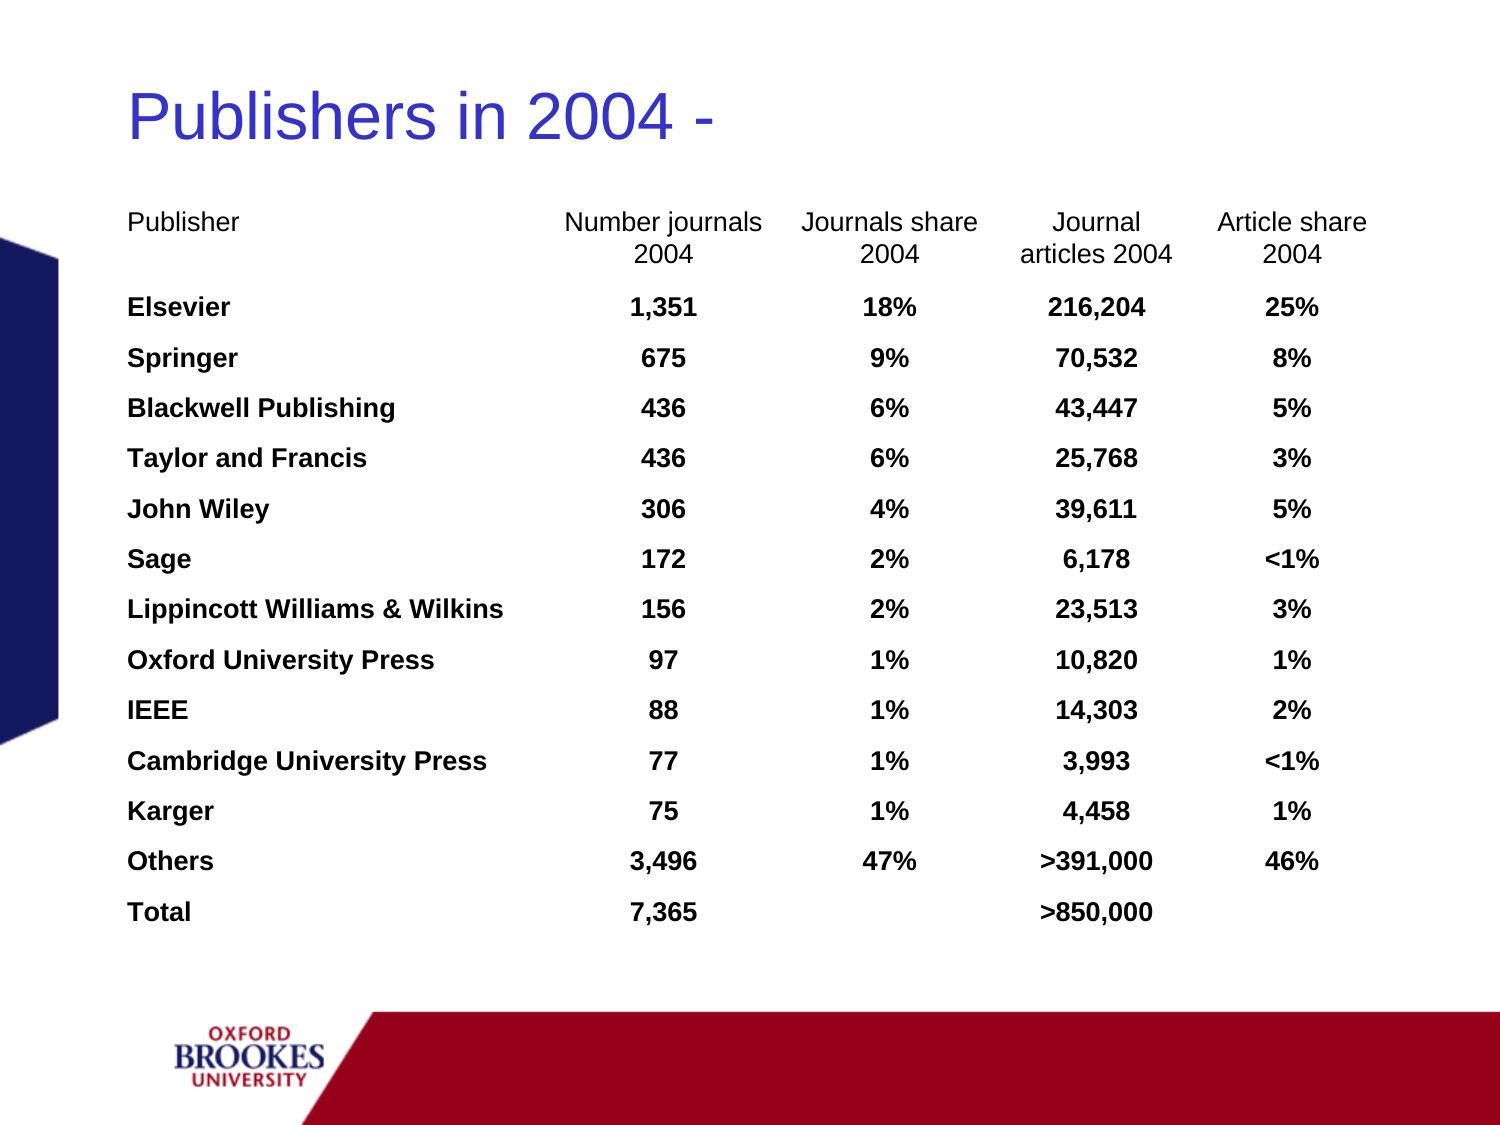

# Publishers in 2004 -
| Publisher | Number journals 2004 | Journals share 2004 | Journal articles 2004 | Article share 2004 |
| --- | --- | --- | --- | --- |
| Elsevier | 1,351 | 18% | 216,204 | 25% |
| Springer | 675 | 9% | 70,532 | 8% |
| Blackwell Publishing | 436 | 6% | 43,447 | 5% |
| Taylor and Francis | 436 | 6% | 25,768 | 3% |
| John Wiley | 306 | 4% | 39,611 | 5% |
| Sage | 172 | 2% | 6,178 | <1% |
| Lippincott Williams & Wilkins | 156 | 2% | 23,513 | 3% |
| Oxford University Press | 97 | 1% | 10,820 | 1% |
| IEEE | 88 | 1% | 14,303 | 2% |
| Cambridge University Press | 77 | 1% | 3,993 | <1% |
| Karger | 75 | 1% | 4,458 | 1% |
| Others | 3,496 | 47% | >391,000 | 46% |
| Total | 7,365 | | >850,000 | |